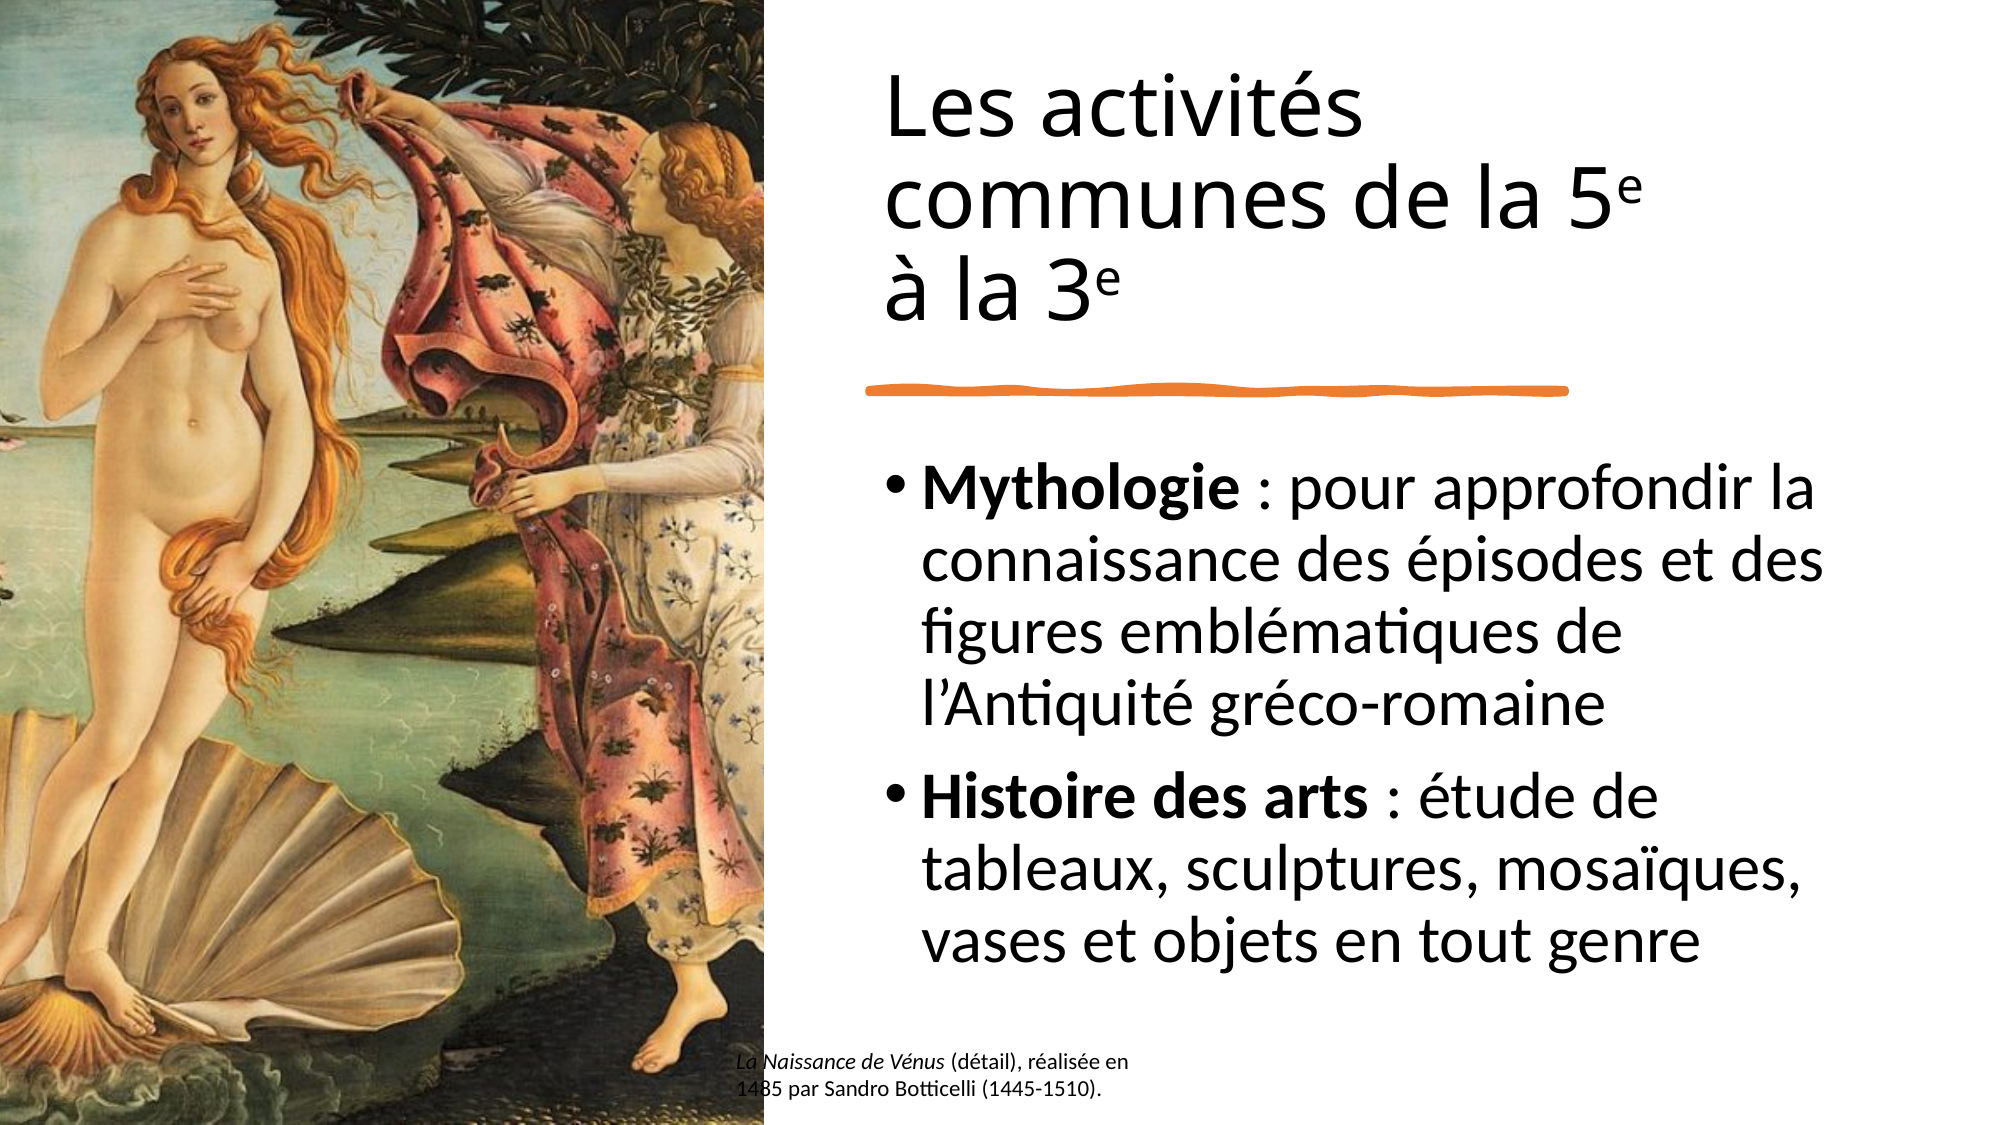

# Les activités communes de la 5e à la 3e
Mythologie : pour approfondir la connaissance des épisodes et des figures emblématiques de l’Antiquité gréco-romaine
Histoire des arts : étude de tableaux, sculptures, mosaïques, vases et objets en tout genre
La Naissance de Vénus (détail), réalisée en 1485 par Sandro Botticelli (1445-1510).